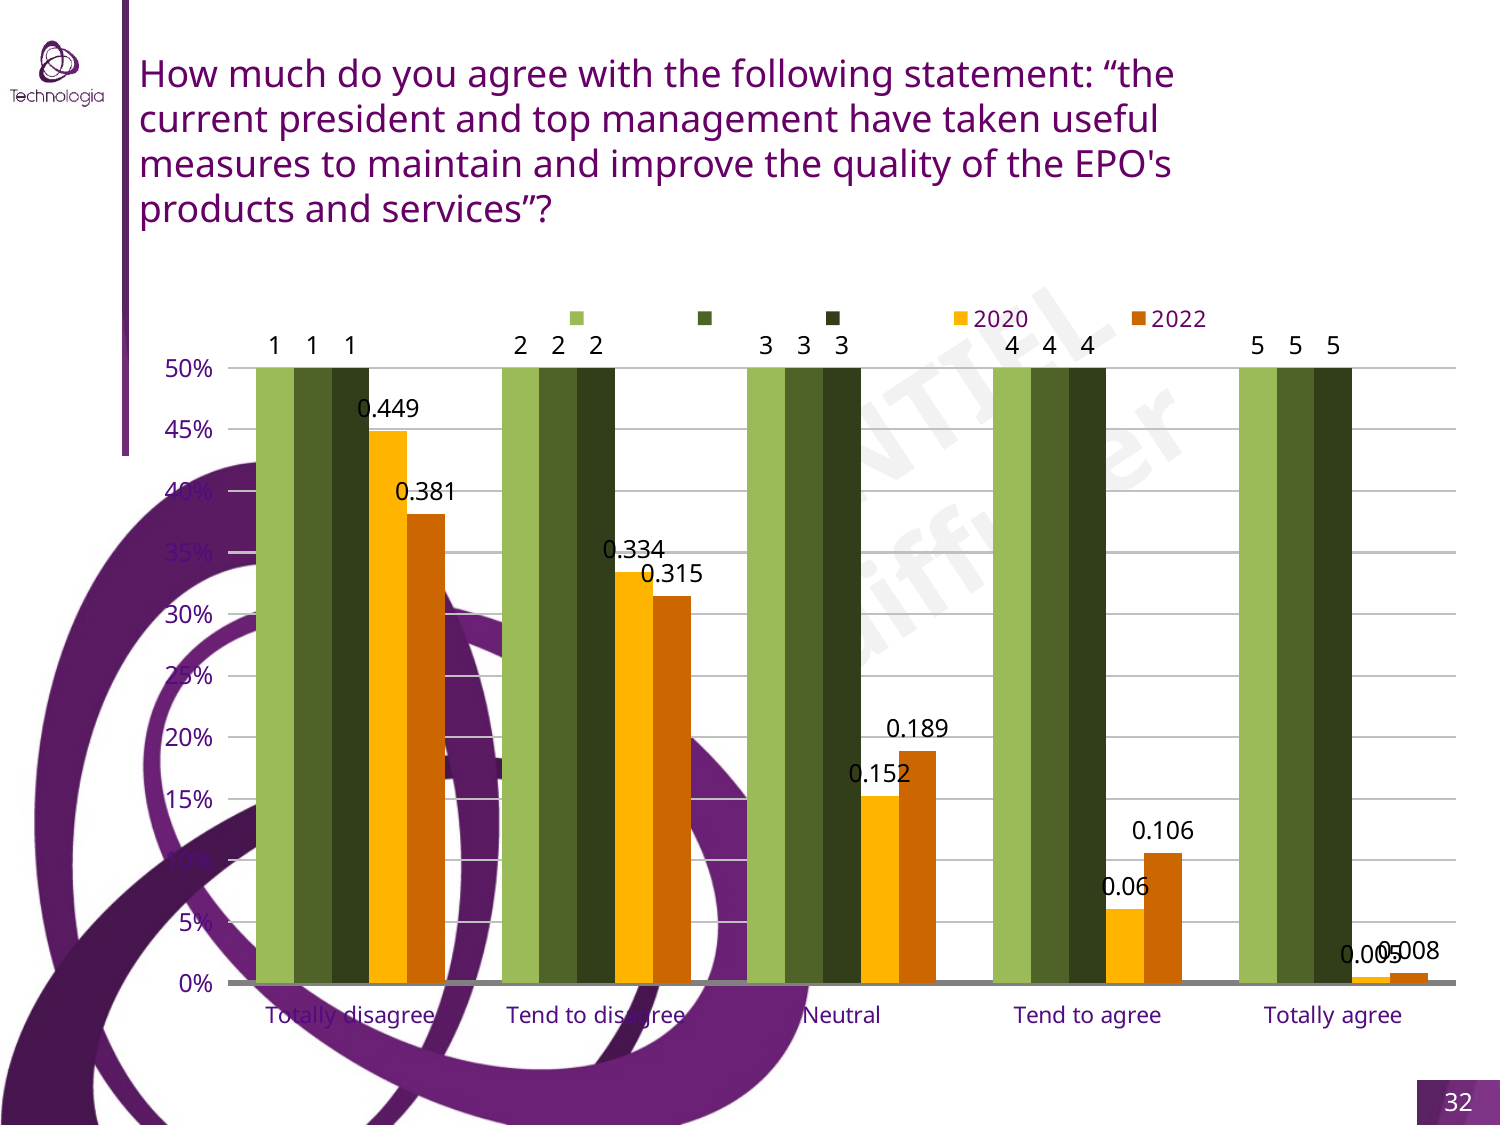

# How much do you agree with the following statement: “the current president and top management have taken useful measures to maintain and improve the quality of the EPO's products and services”?
[unsupported chart]